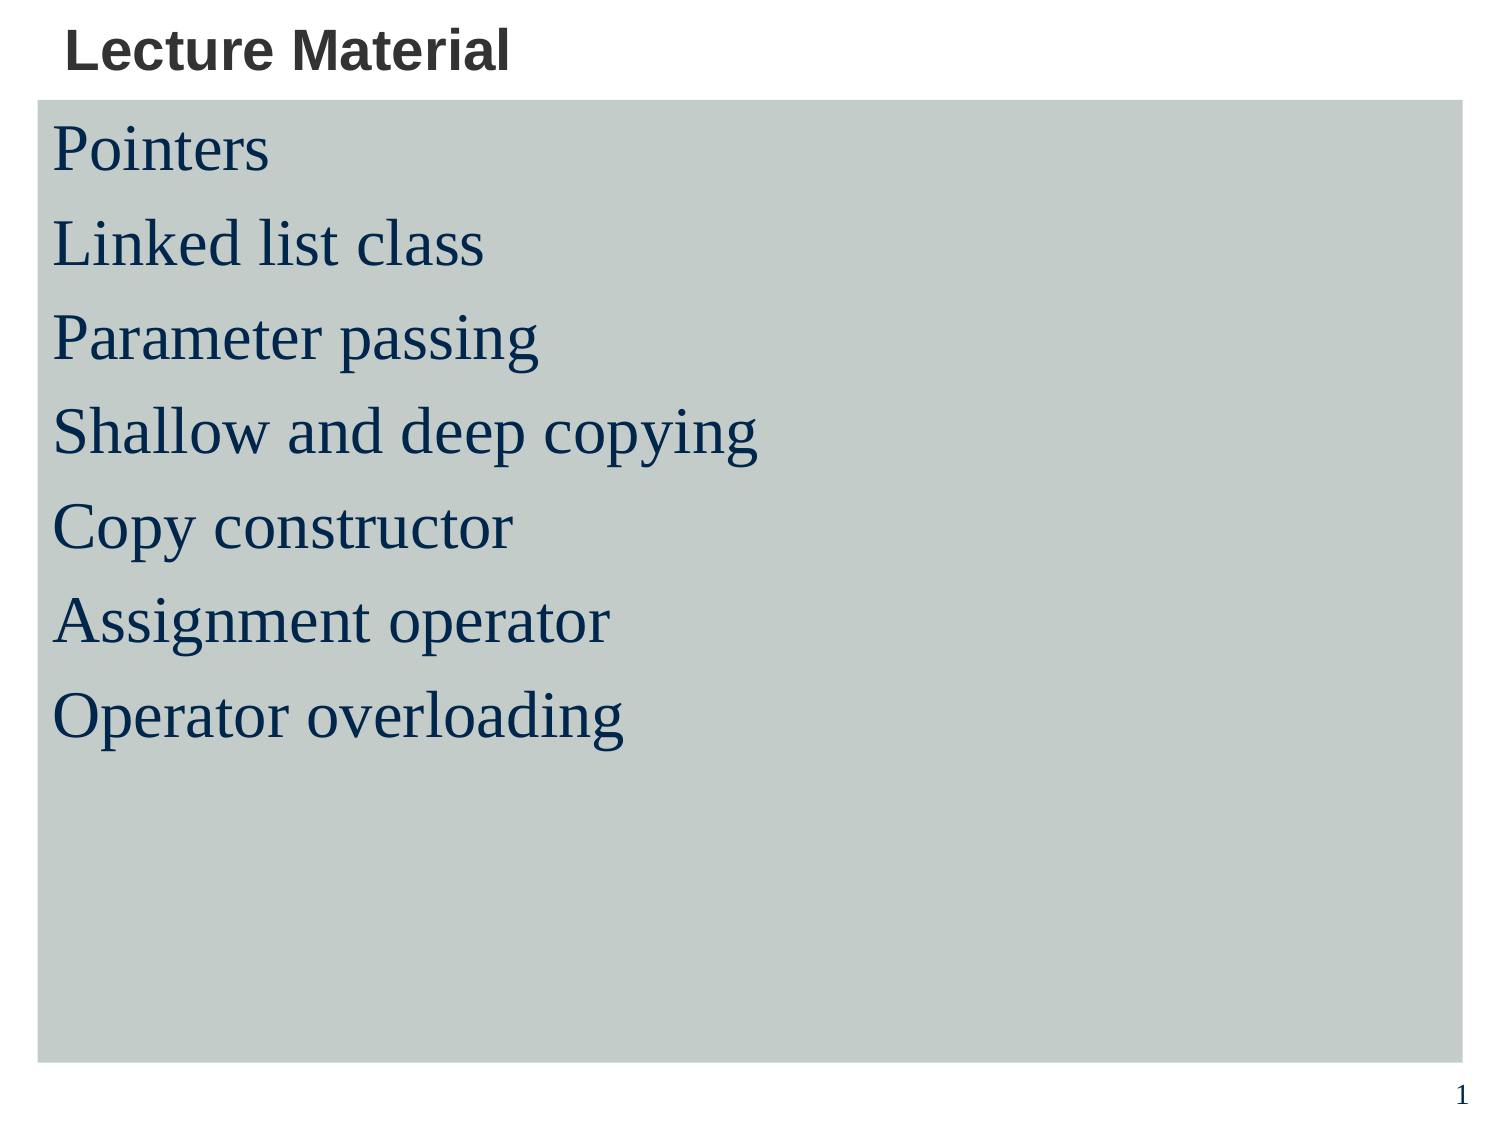

# Lecture Material
Pointers
Linked list class
Parameter passing
Shallow and deep copying
Copy constructor
Assignment operator
Operator overloading